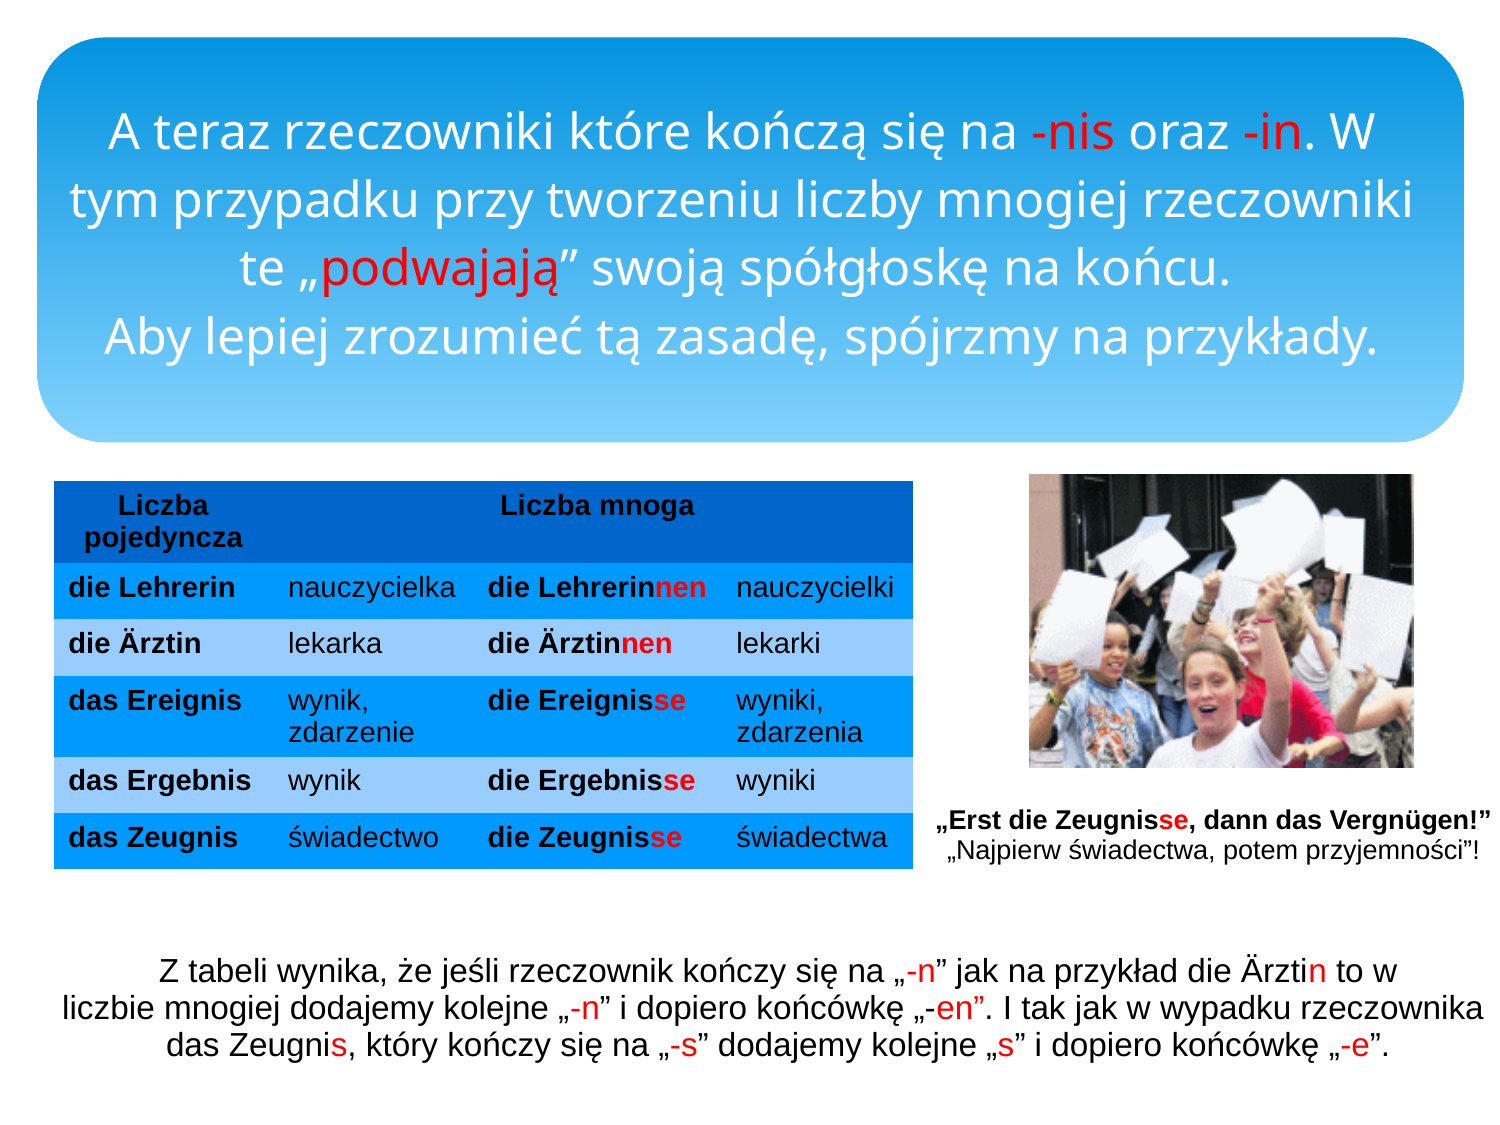

# A teraz rzeczowniki które kończą się na -nis oraz -in. W tym przypadku przy tworzeniu liczby mnogiej rzeczowniki te „podwajają” swoją spółgłoskę na końcu. Aby lepiej zrozumieć tą zasadę, spójrzmy na przykłady.
| Liczba pojedyncza | | Liczba mnoga | |
| --- | --- | --- | --- |
| die Lehrerin | nauczycielka | die Lehrerinnen | nauczycielki |
| die Ärztin | lekarka | die Ärztinnen | lekarki |
| das Ereignis | wynik, zdarzenie | die Ereignisse | wyniki, zdarzenia |
| das Ergebnis | wynik | die Ergebnisse | wyniki |
| das Zeugnis | świadectwo | die Zeugnisse | świadectwa |
„Erst die Zeugnisse, dann das Vergnügen!”
„Najpierw świadectwa, potem przyjemności”!
Z tabeli wynika, że jeśli rzeczownik kończy się na „-n” jak na przykład die Ärztin to w
liczbie mnogiej dodajemy kolejne „-n” i dopiero końcówkę „-en”. I tak jak w wypadku rzeczownika
das Zeugnis, który kończy się na „-s” dodajemy kolejne „s” i dopiero końcówkę „-e”.